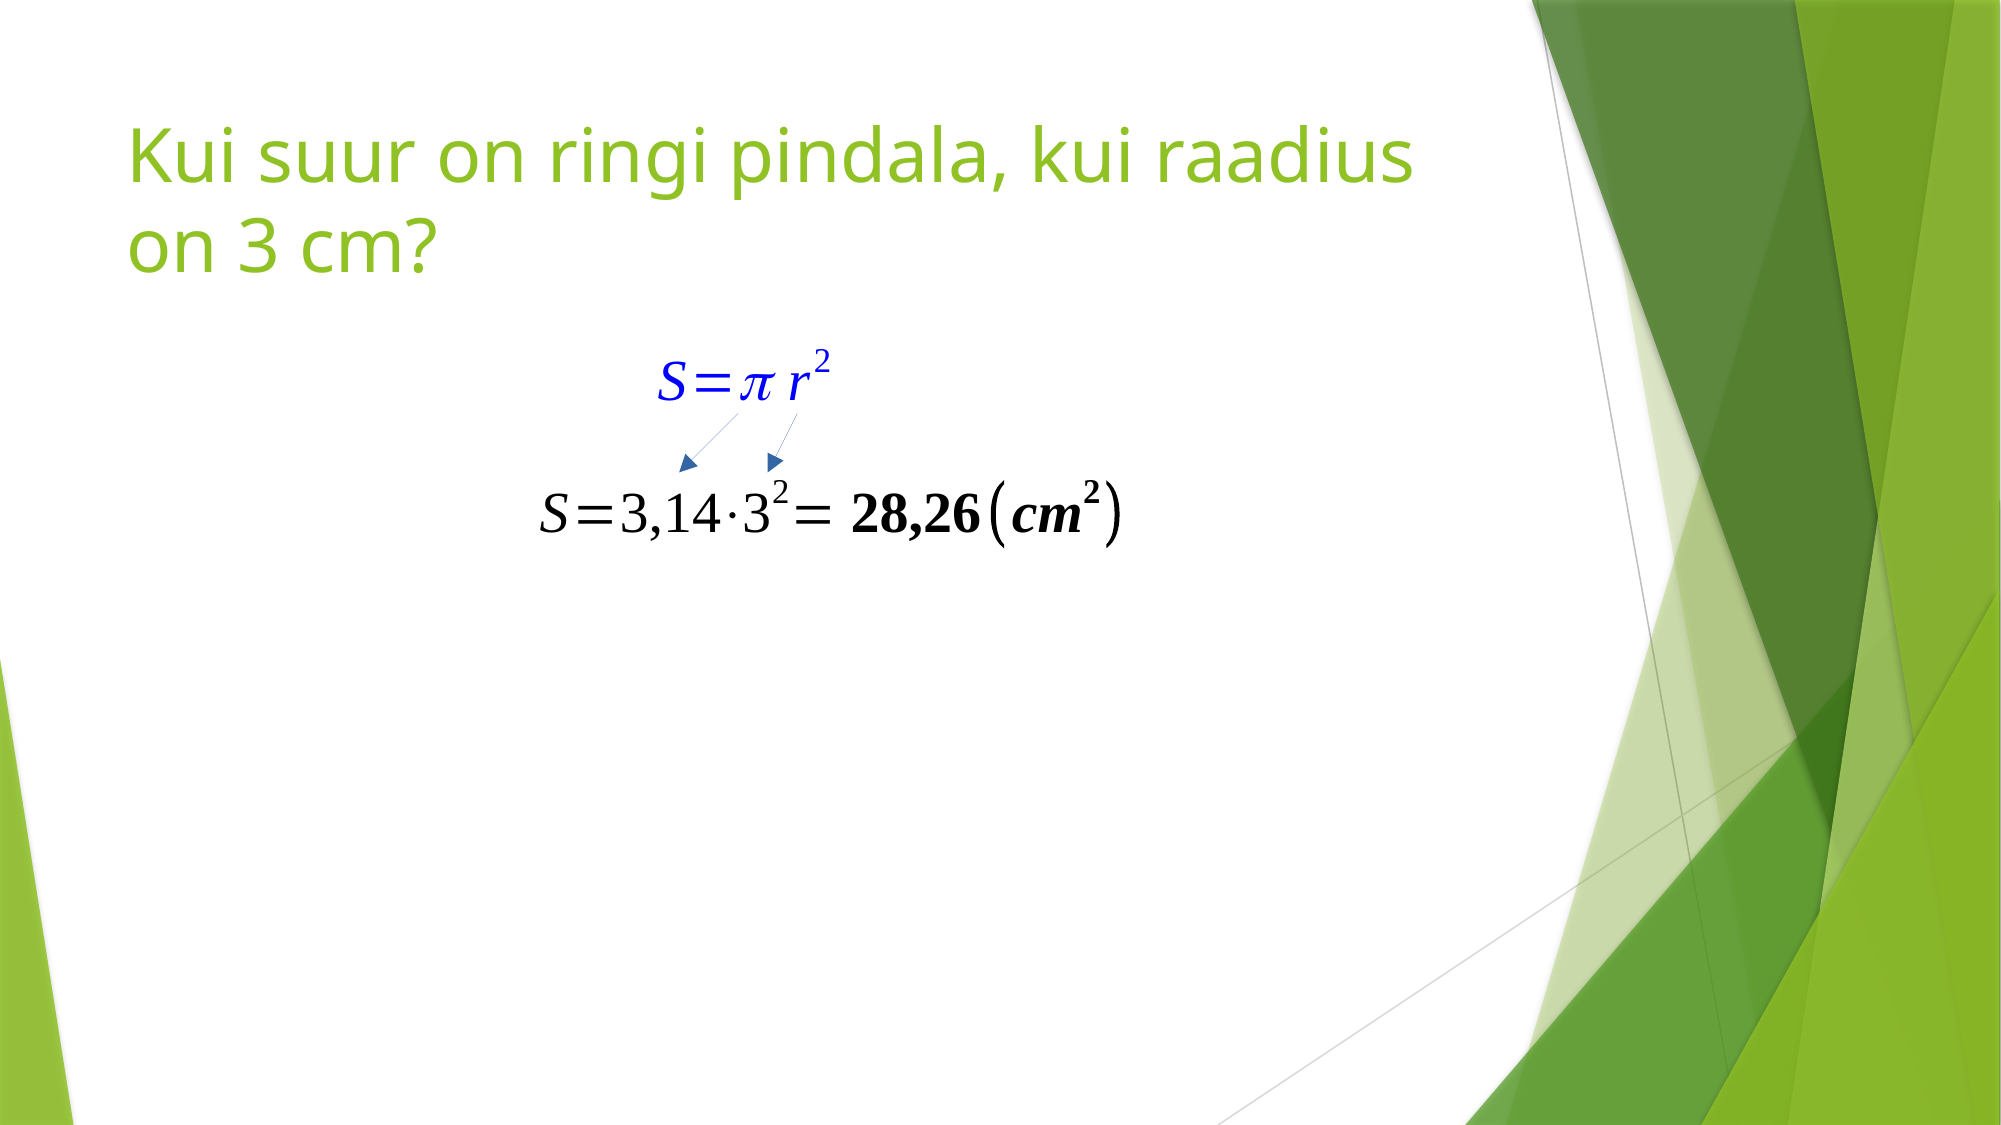

# Kui suur on ringi pindala, kui raadius on 3 cm?